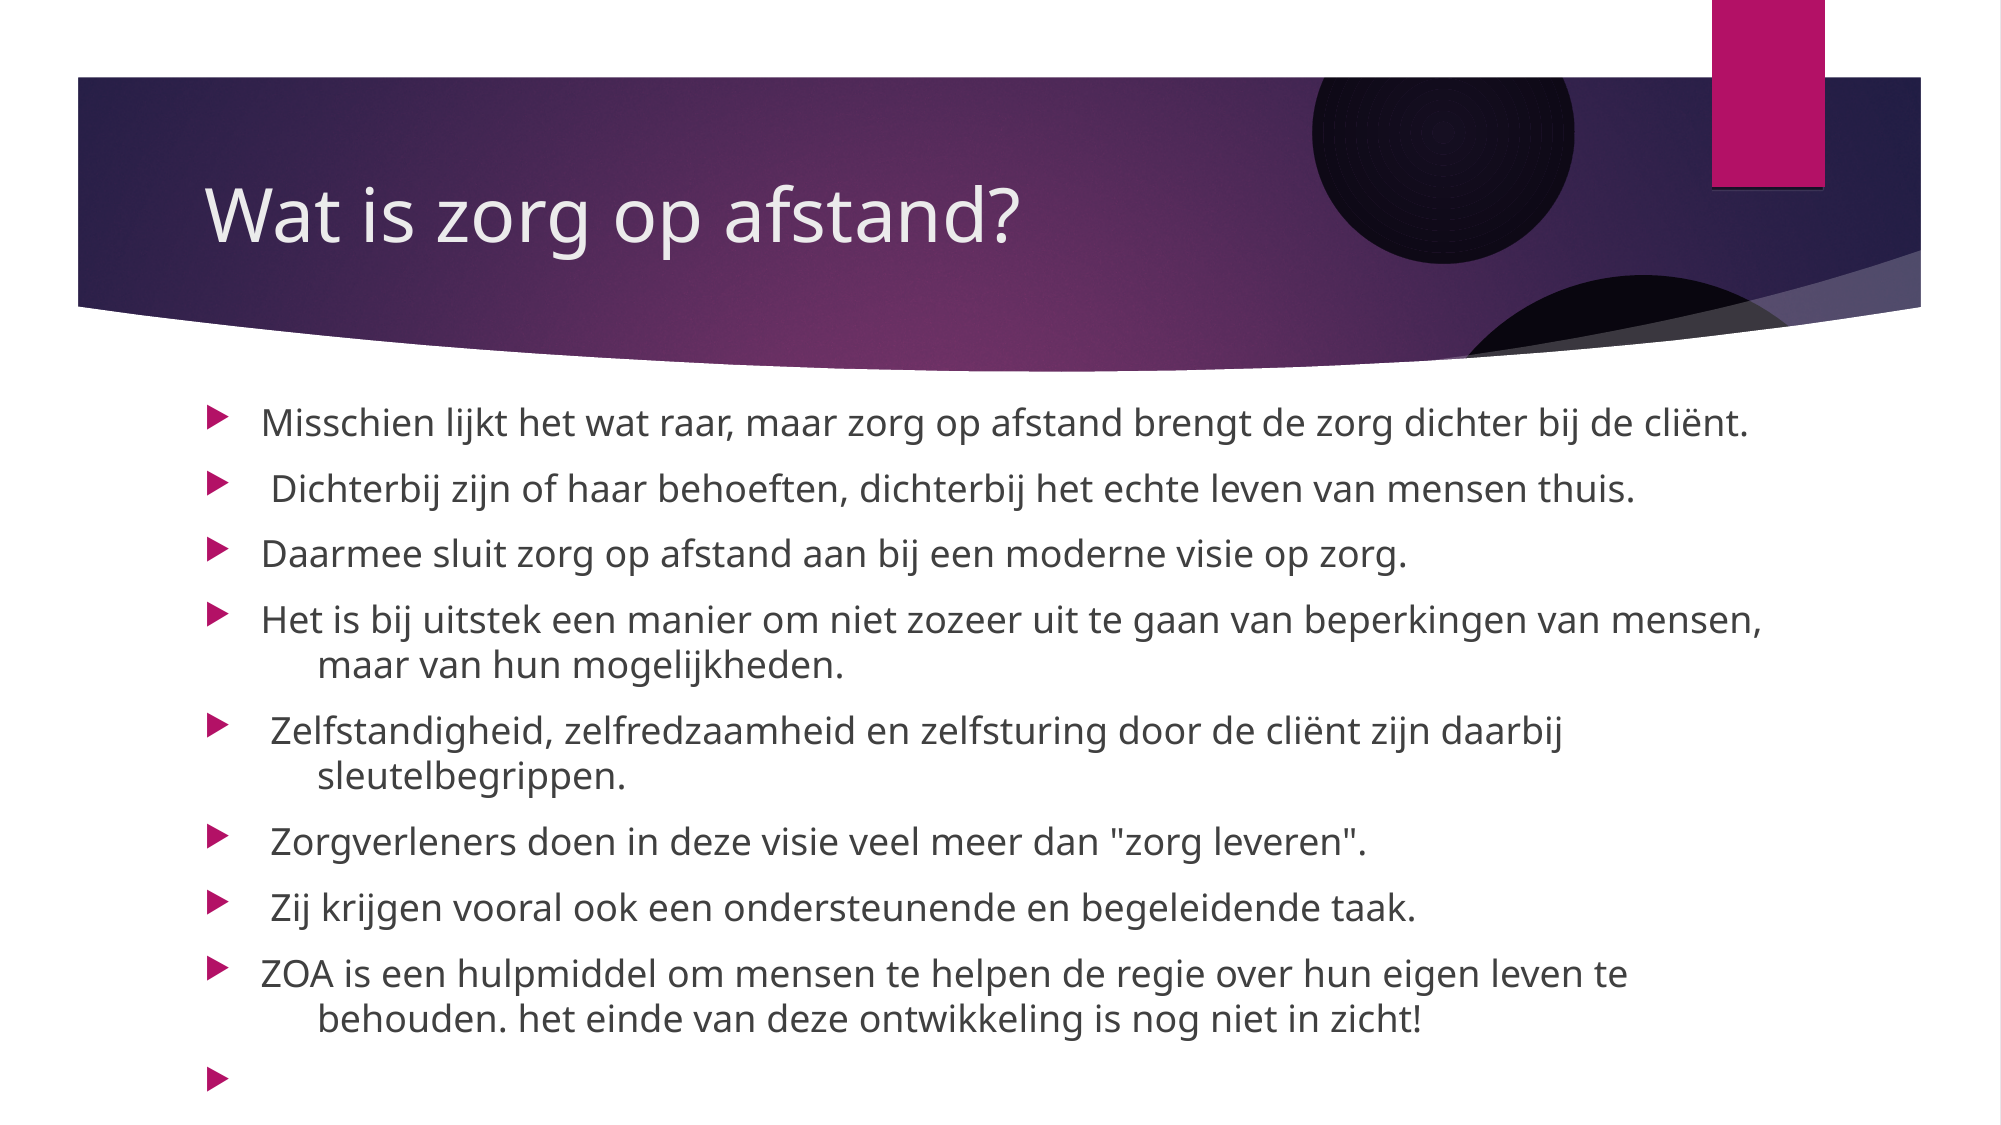

# Wat is zorg op afstand?
Misschien lijkt het wat raar, maar zorg op afstand brengt de zorg dichter bij de cliënt.
 Dichterbij zijn of haar behoeften, dichterbij het echte leven van mensen thuis.
Daarmee sluit zorg op afstand aan bij een moderne visie op zorg.
Het is bij uitstek een manier om niet zozeer uit te gaan van beperkingen van mensen, maar van hun mogelijkheden.
 Zelfstandigheid, zelfredzaamheid en zelfsturing door de cliënt zijn daarbij sleutelbegrippen.
 Zorgverleners doen in deze visie veel meer dan "zorg leveren".
 Zij krijgen vooral ook een ondersteunende en begeleidende taak.
ZOA is een hulpmiddel om mensen te helpen de regie over hun eigen leven te behouden. het einde van deze ontwikkeling is nog niet in zicht!